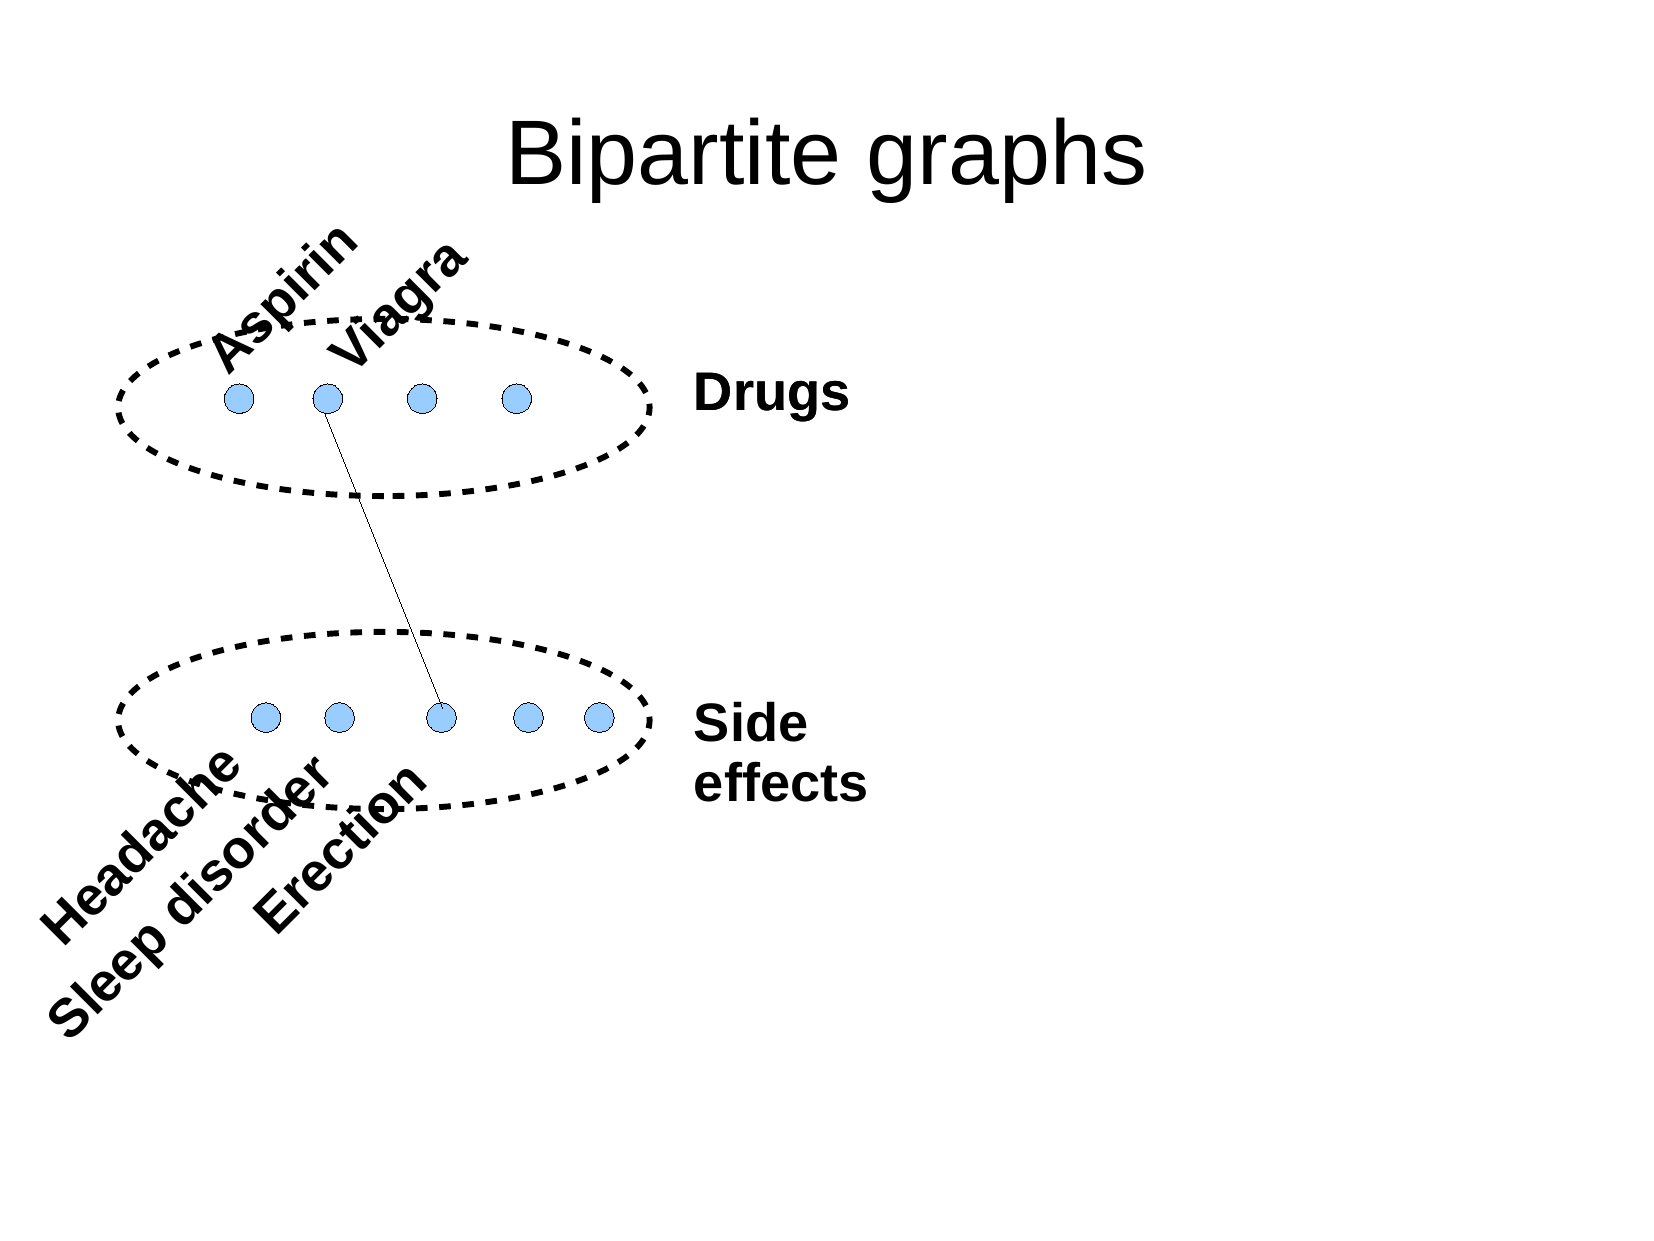

# Bipartite graphs
Aspirin
Viagra
Drugs
Drugs
Side effects
Headache
Erection
Sleep disorder